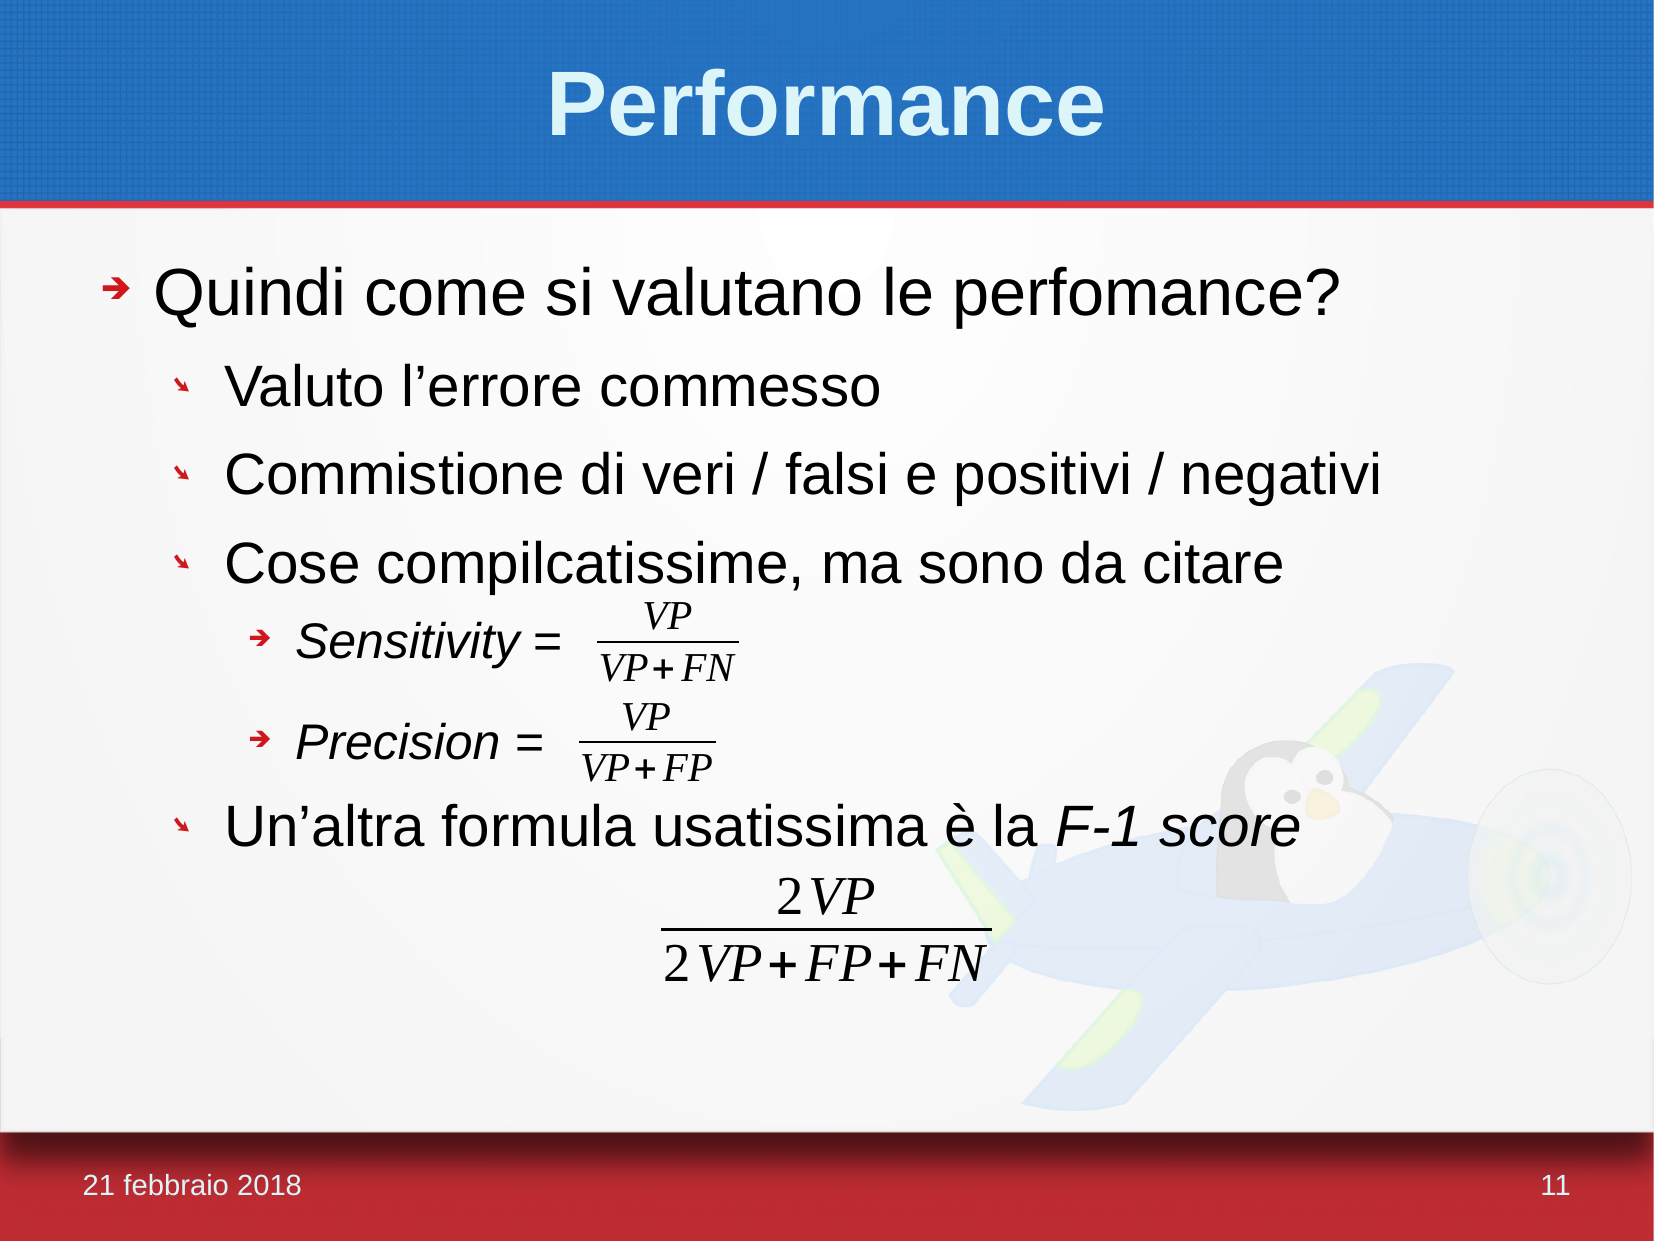

# Performance
Quindi come si valutano le perfomance?
Valuto l’errore commesso
Commistione di veri / falsi e positivi / negativi
Cose compilcatissime, ma sono da citare
Sensitivity =
Precision =
Un’altra formula usatissima è la F-1 score
21 febbraio 2018
11